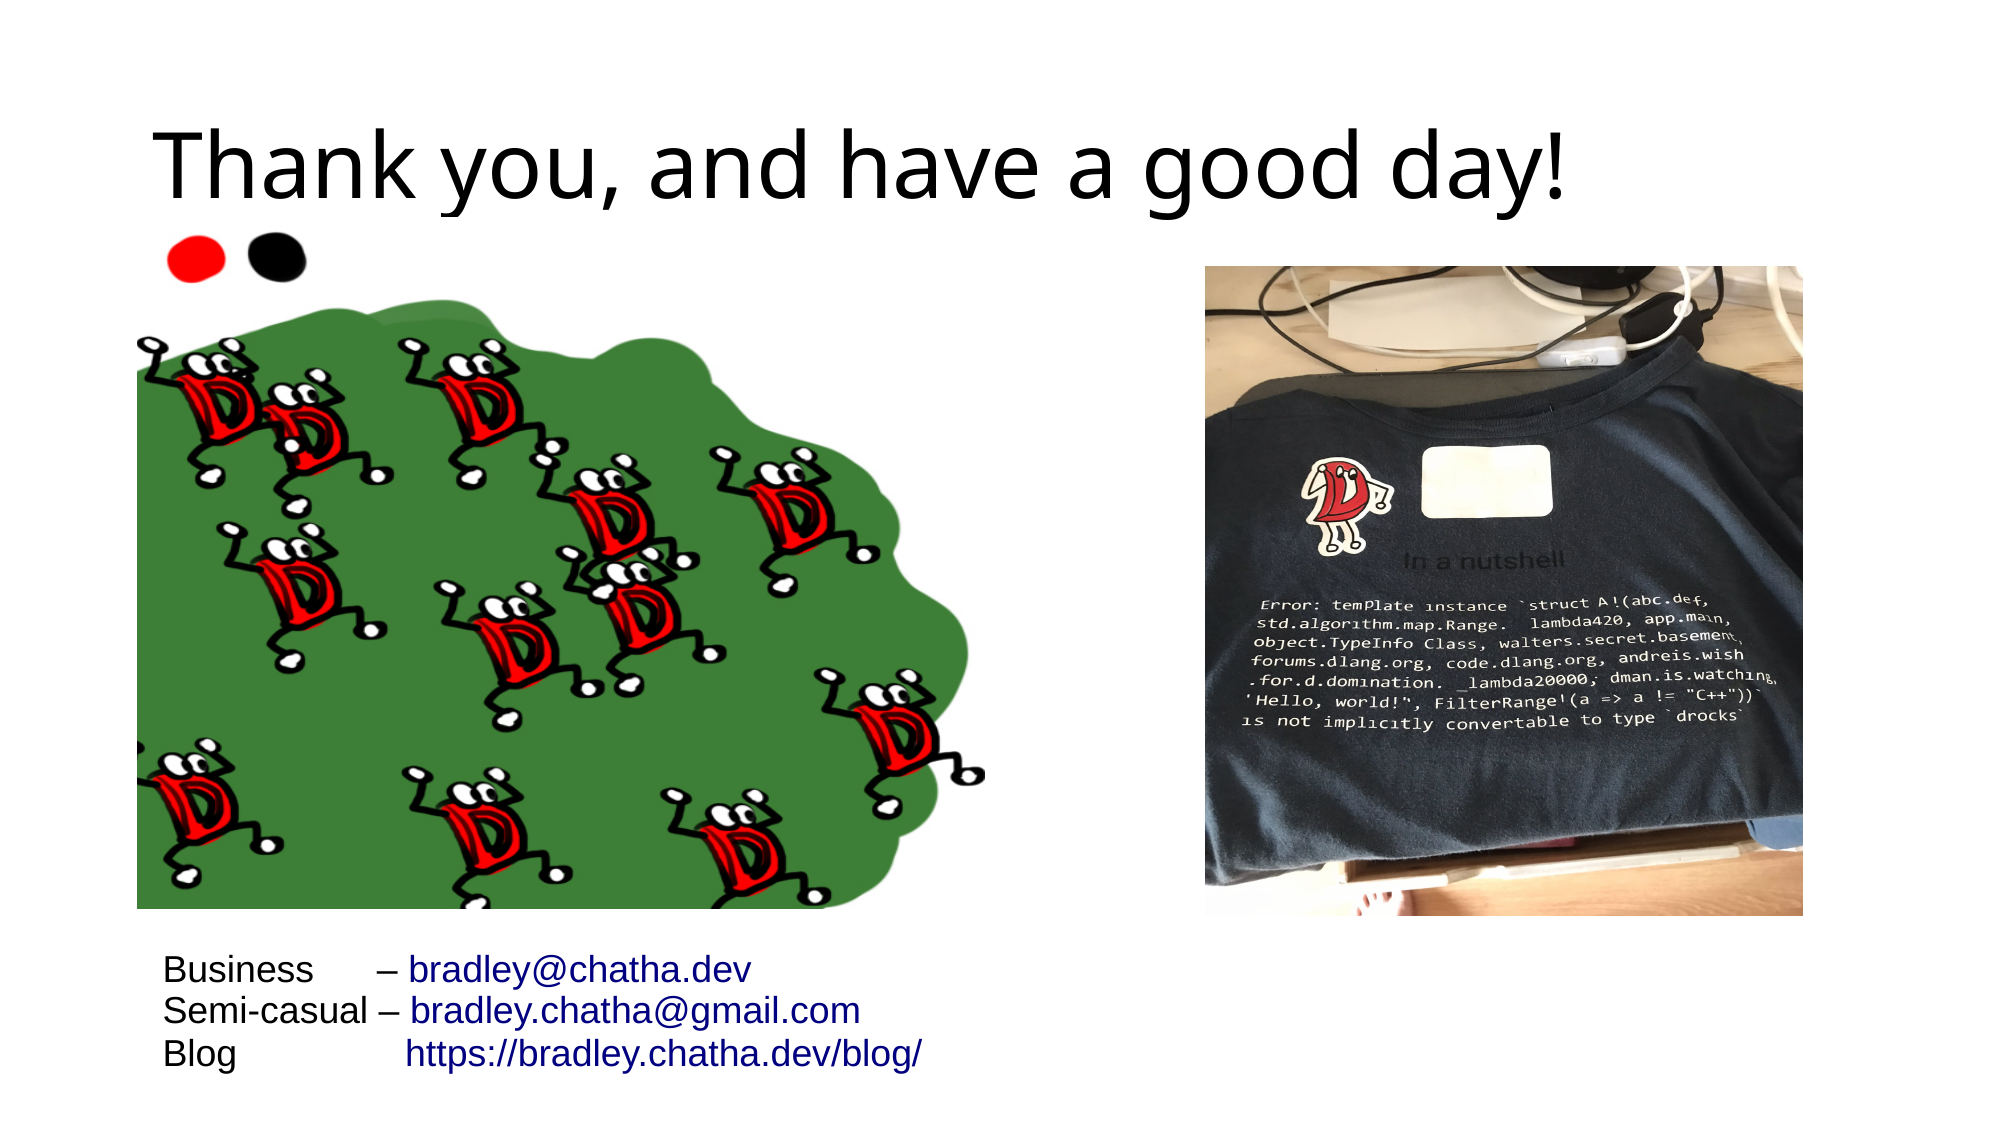

# Thank you, and have a good day!
Business – bradley@chatha.dev
Semi-casual – bradley.chatha@gmail.com
Blog https://bradley.chatha.dev/blog/